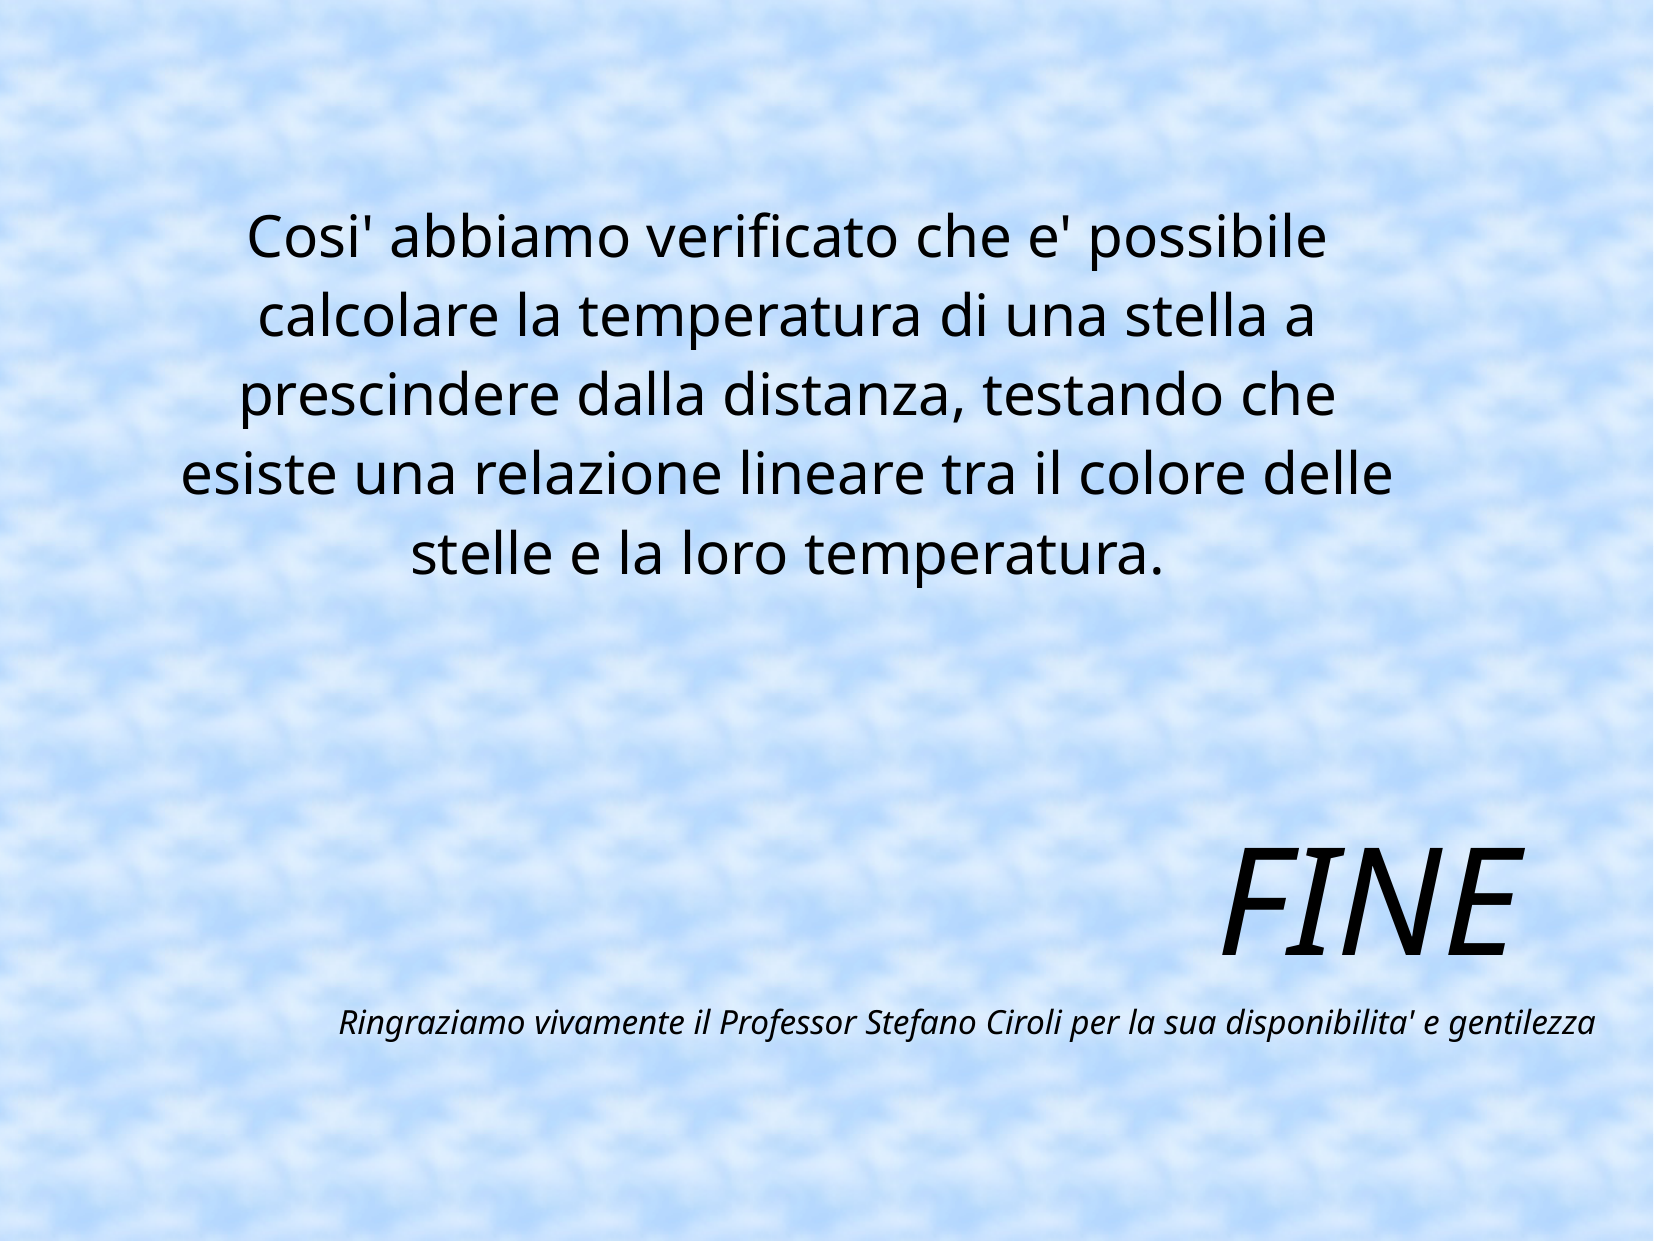

Cosi' abbiamo verificato che e' possibile calcolare la temperatura di una stella a prescindere dalla distanza, testando che esiste una relazione lineare tra il colore delle stelle e la loro temperatura.
FINE
Ringraziamo vivamente il Professor Stefano Ciroli per la sua disponibilita' e gentilezza